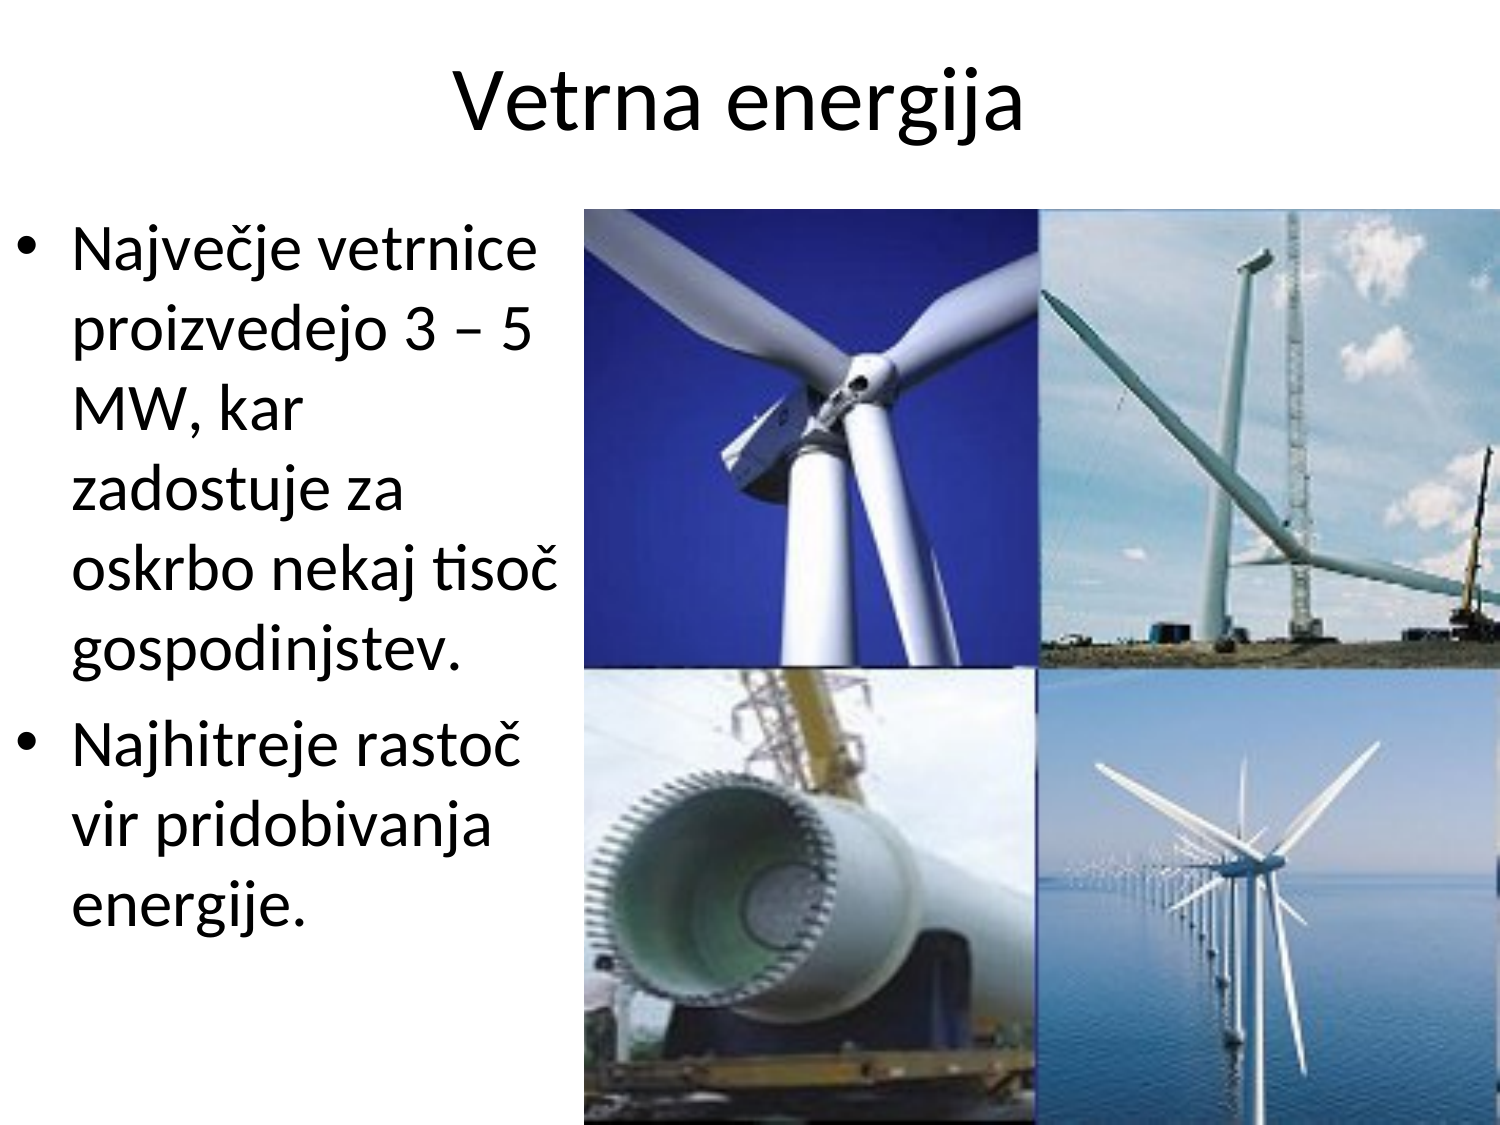

Vetrna energija
Največje vetrnice proizvedejo 3 – 5 MW, kar zadostuje za oskrbo nekaj tisoč gospodinjstev.
Najhitreje rastoč vir pridobivanja energije.